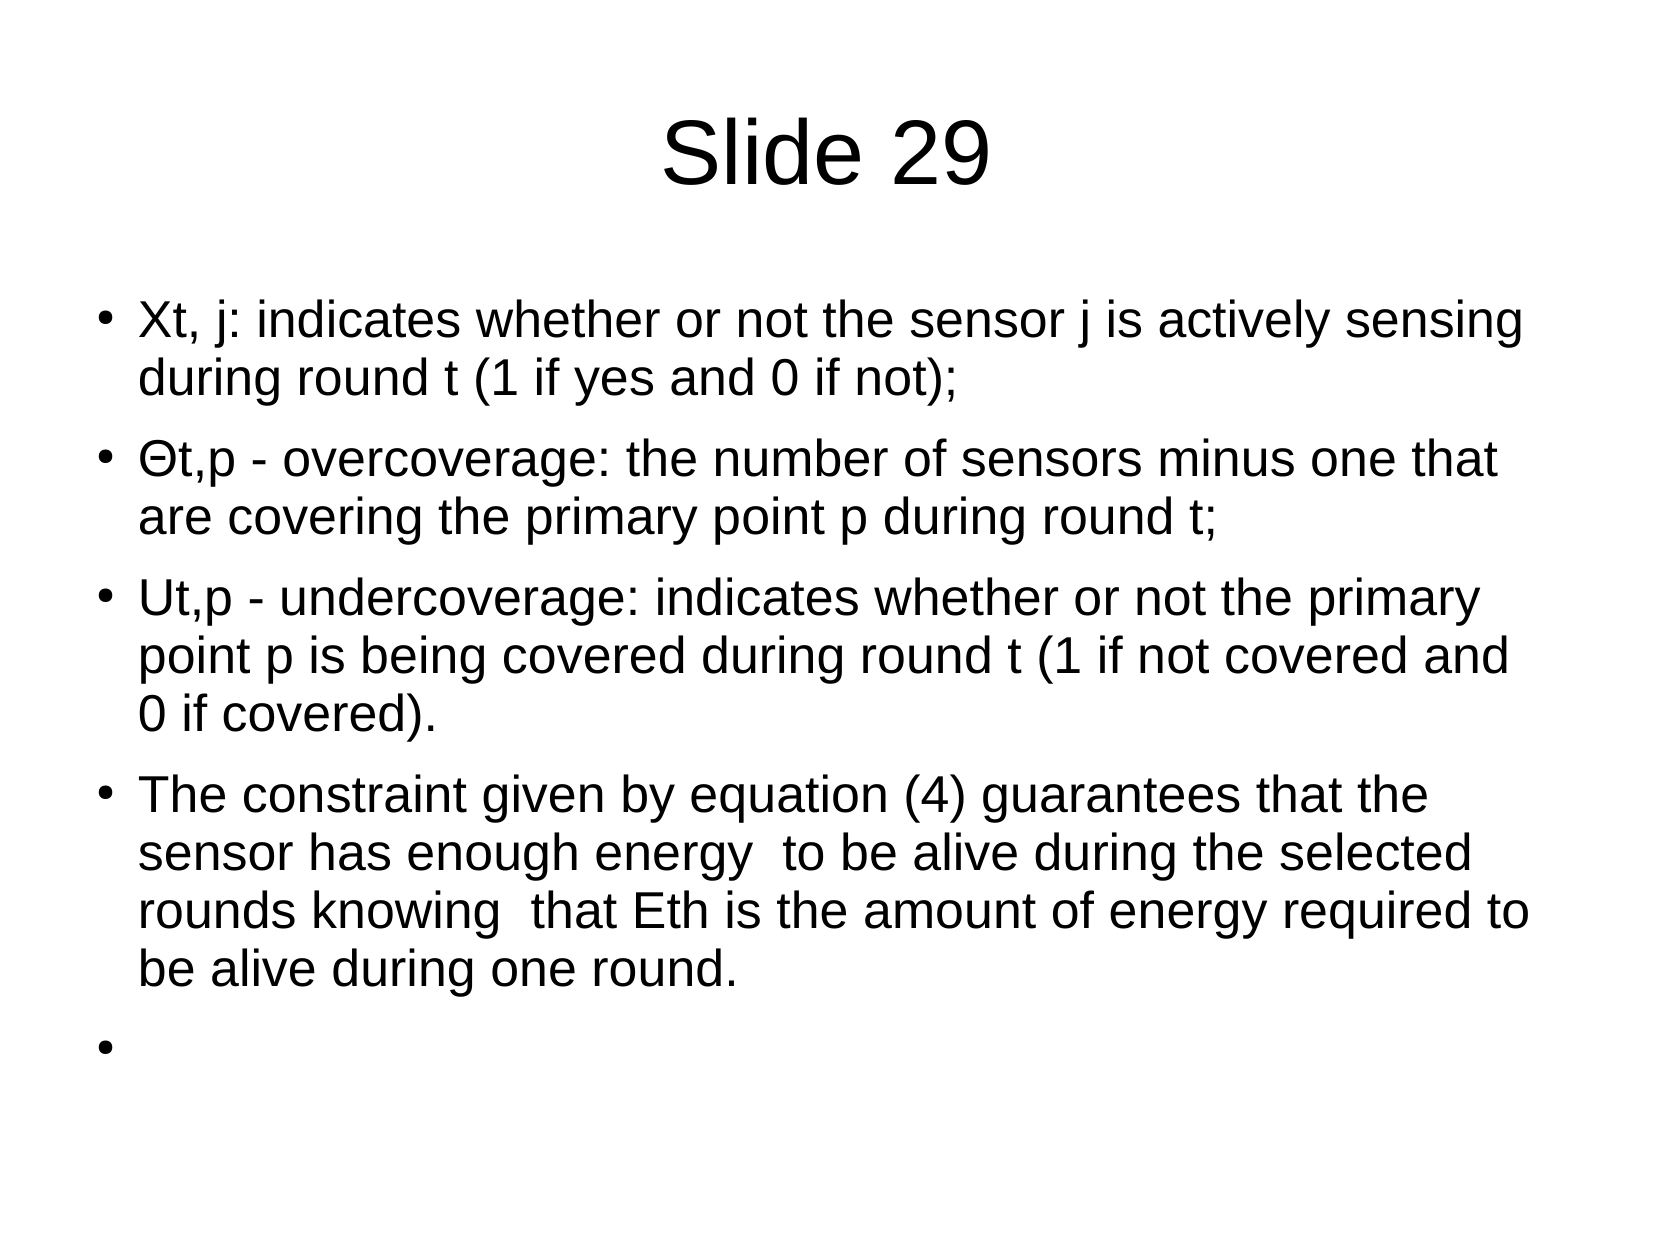

# Slide 29
Xt, j: indicates whether or not the sensor j is actively sensing during round t (1 if yes and 0 if not);
Θt,p - overcoverage: the number of sensors minus one that are covering the primary point p during round t;
Ut,p - undercoverage: indicates whether or not the primary point p is being covered during round t (1 if not covered and 0 if covered).
The constraint given by equation (4) guarantees that the sensor has enough energy to be alive during the selected rounds knowing that Eth is the amount of energy required to be alive during one round.